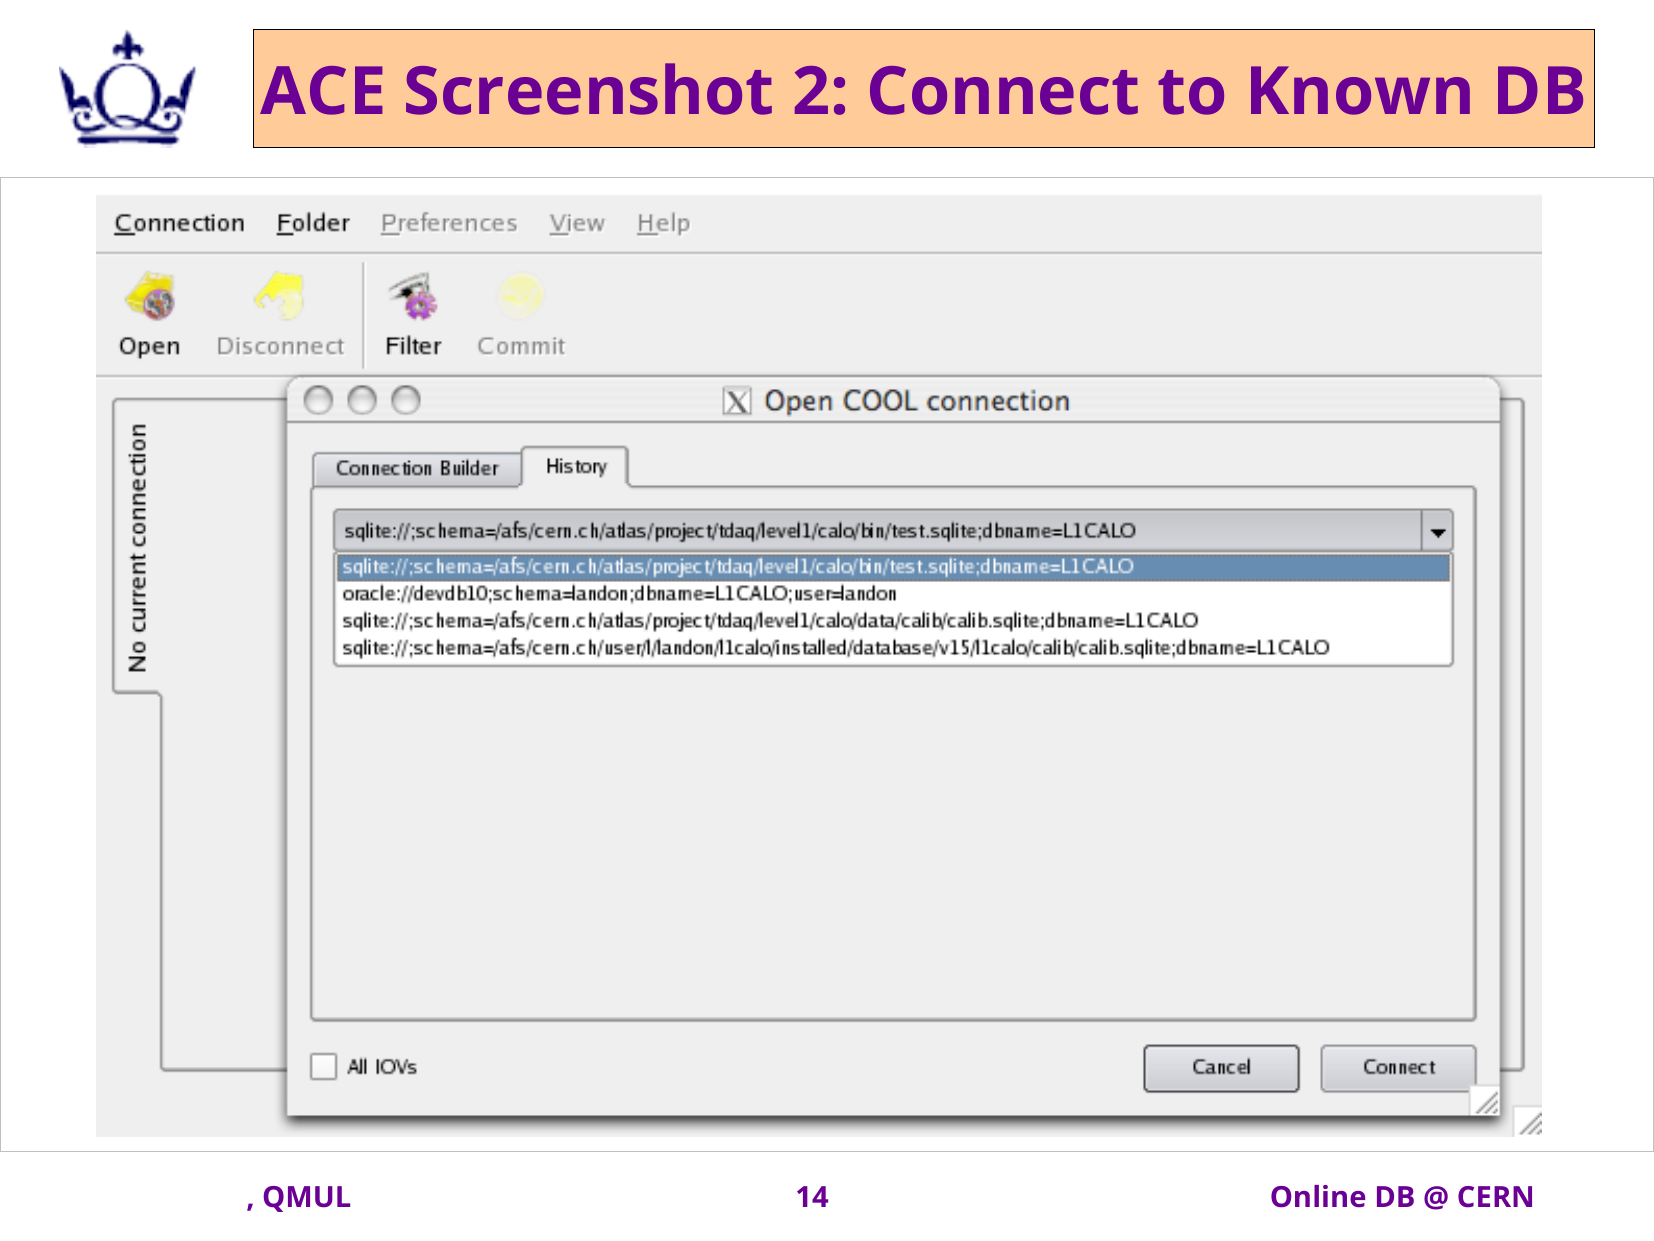

# ACE Screenshot 2: Connect to Known DB